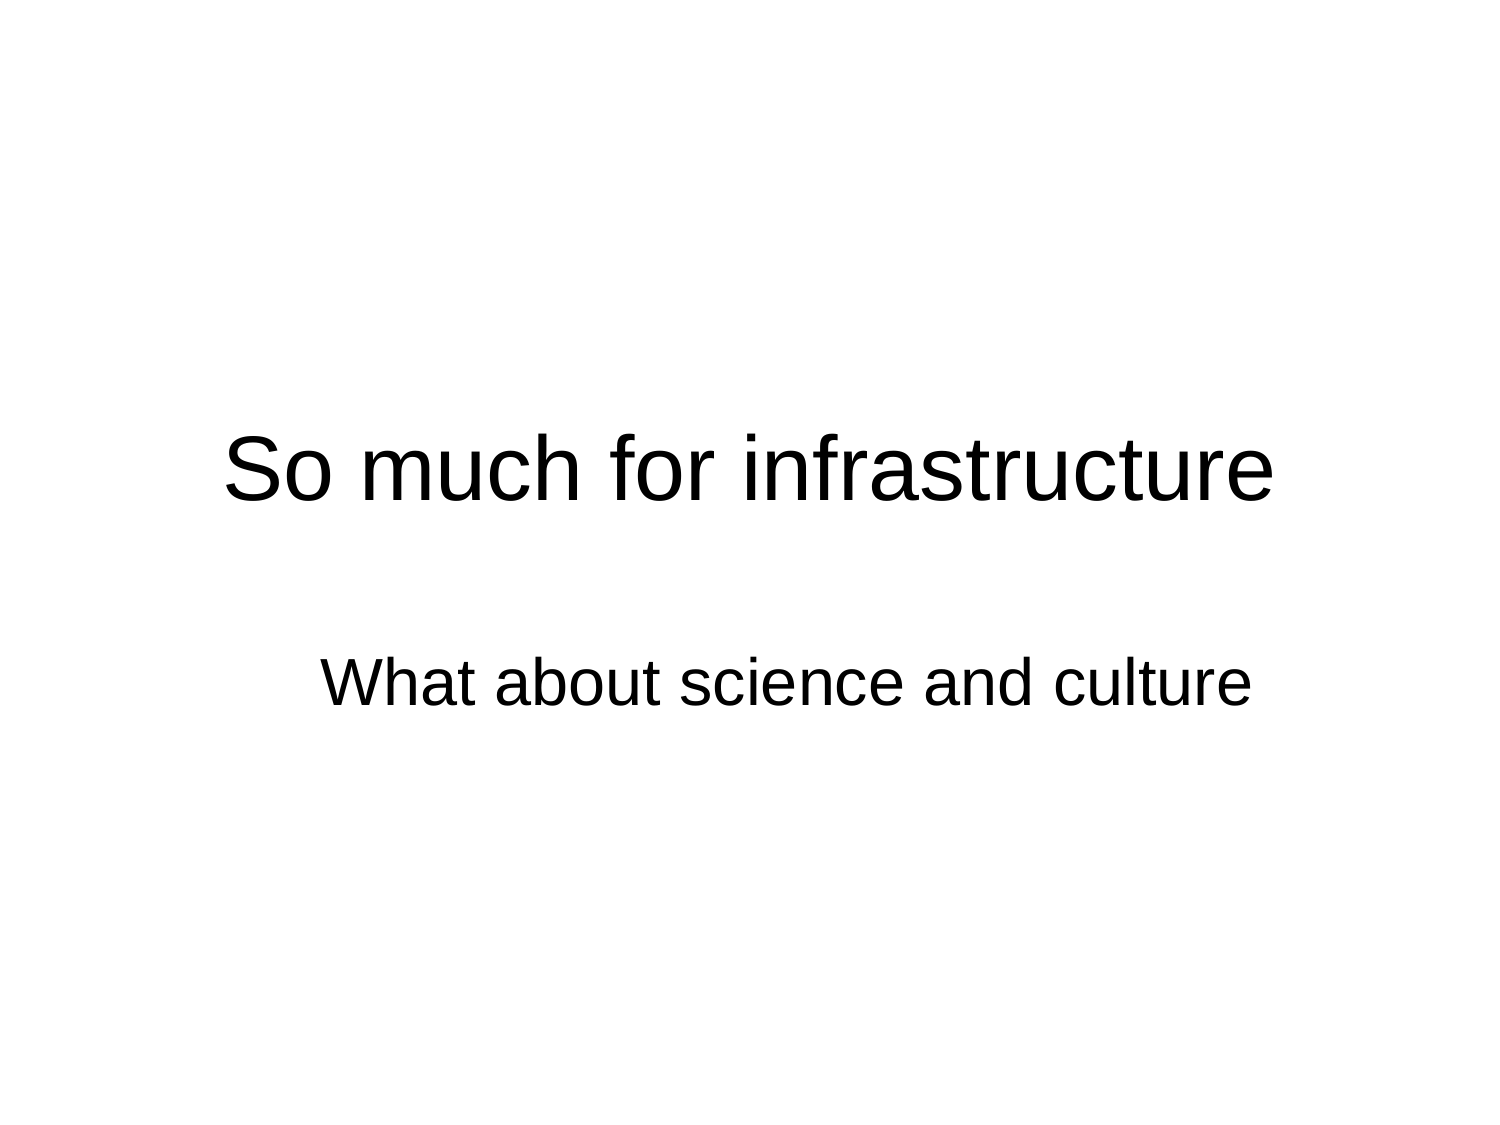

# So much for infrastructure
What about science and culture